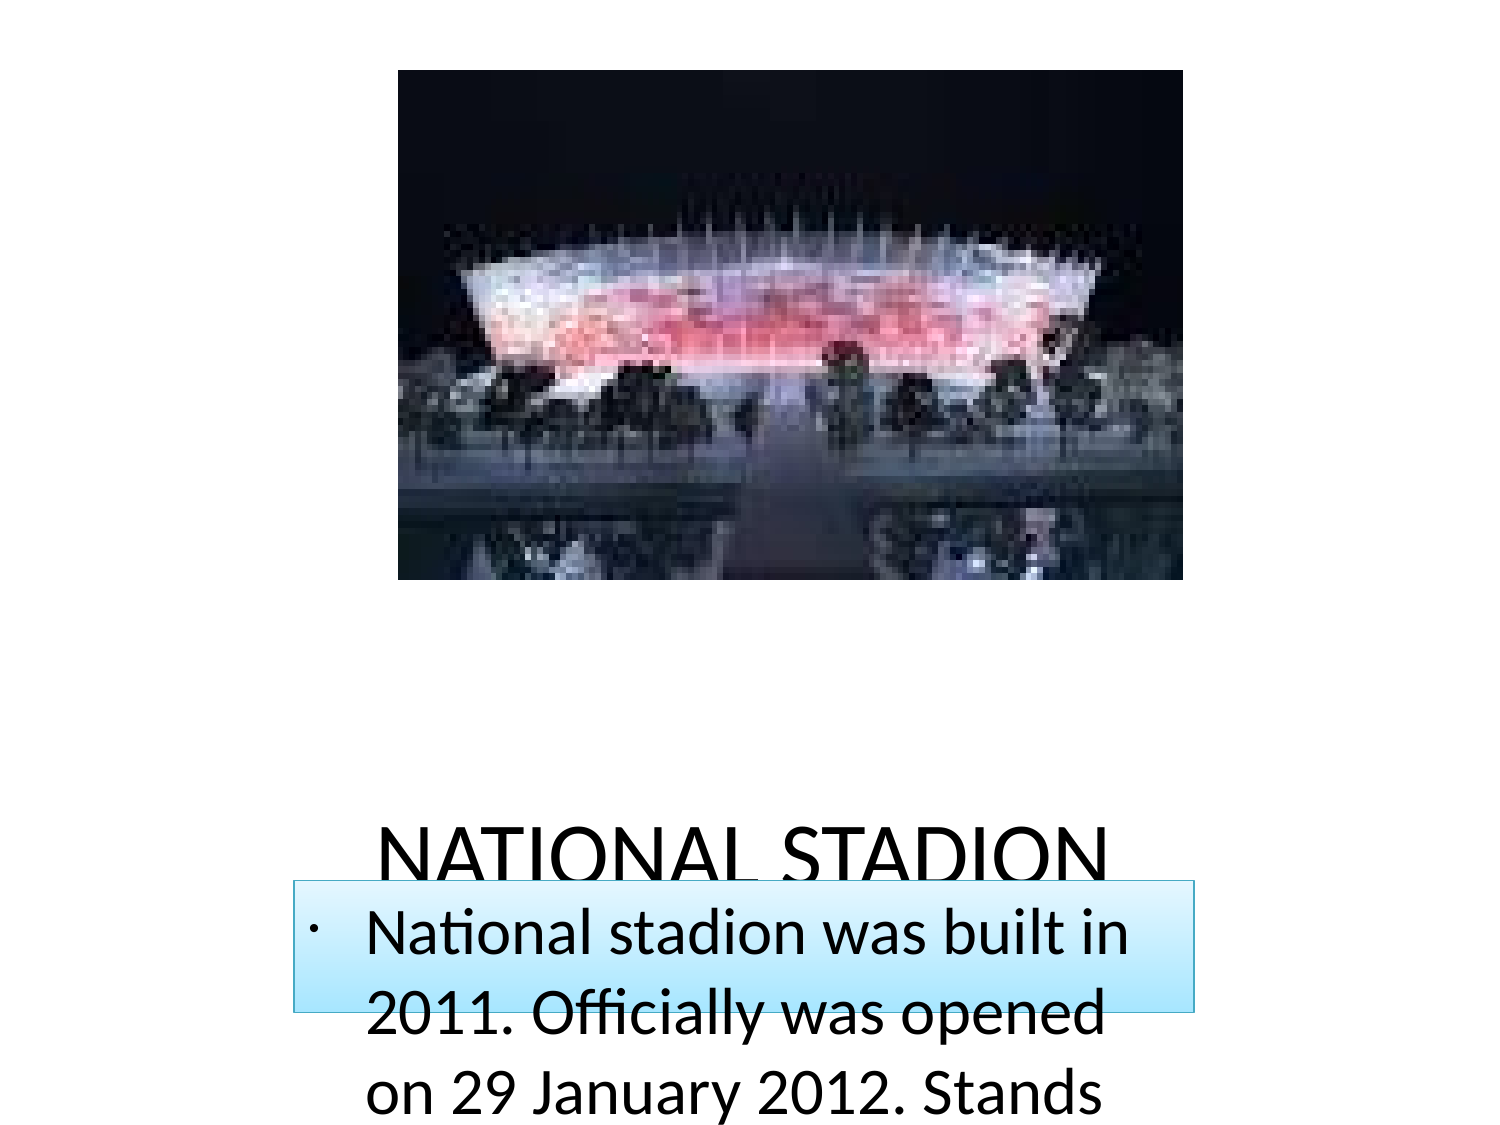

# NATIONAL STADION
National stadion was built in 2011. Officially was opened on 29 January 2012. Stands fall 58 145 places. Has 4 UEFA category